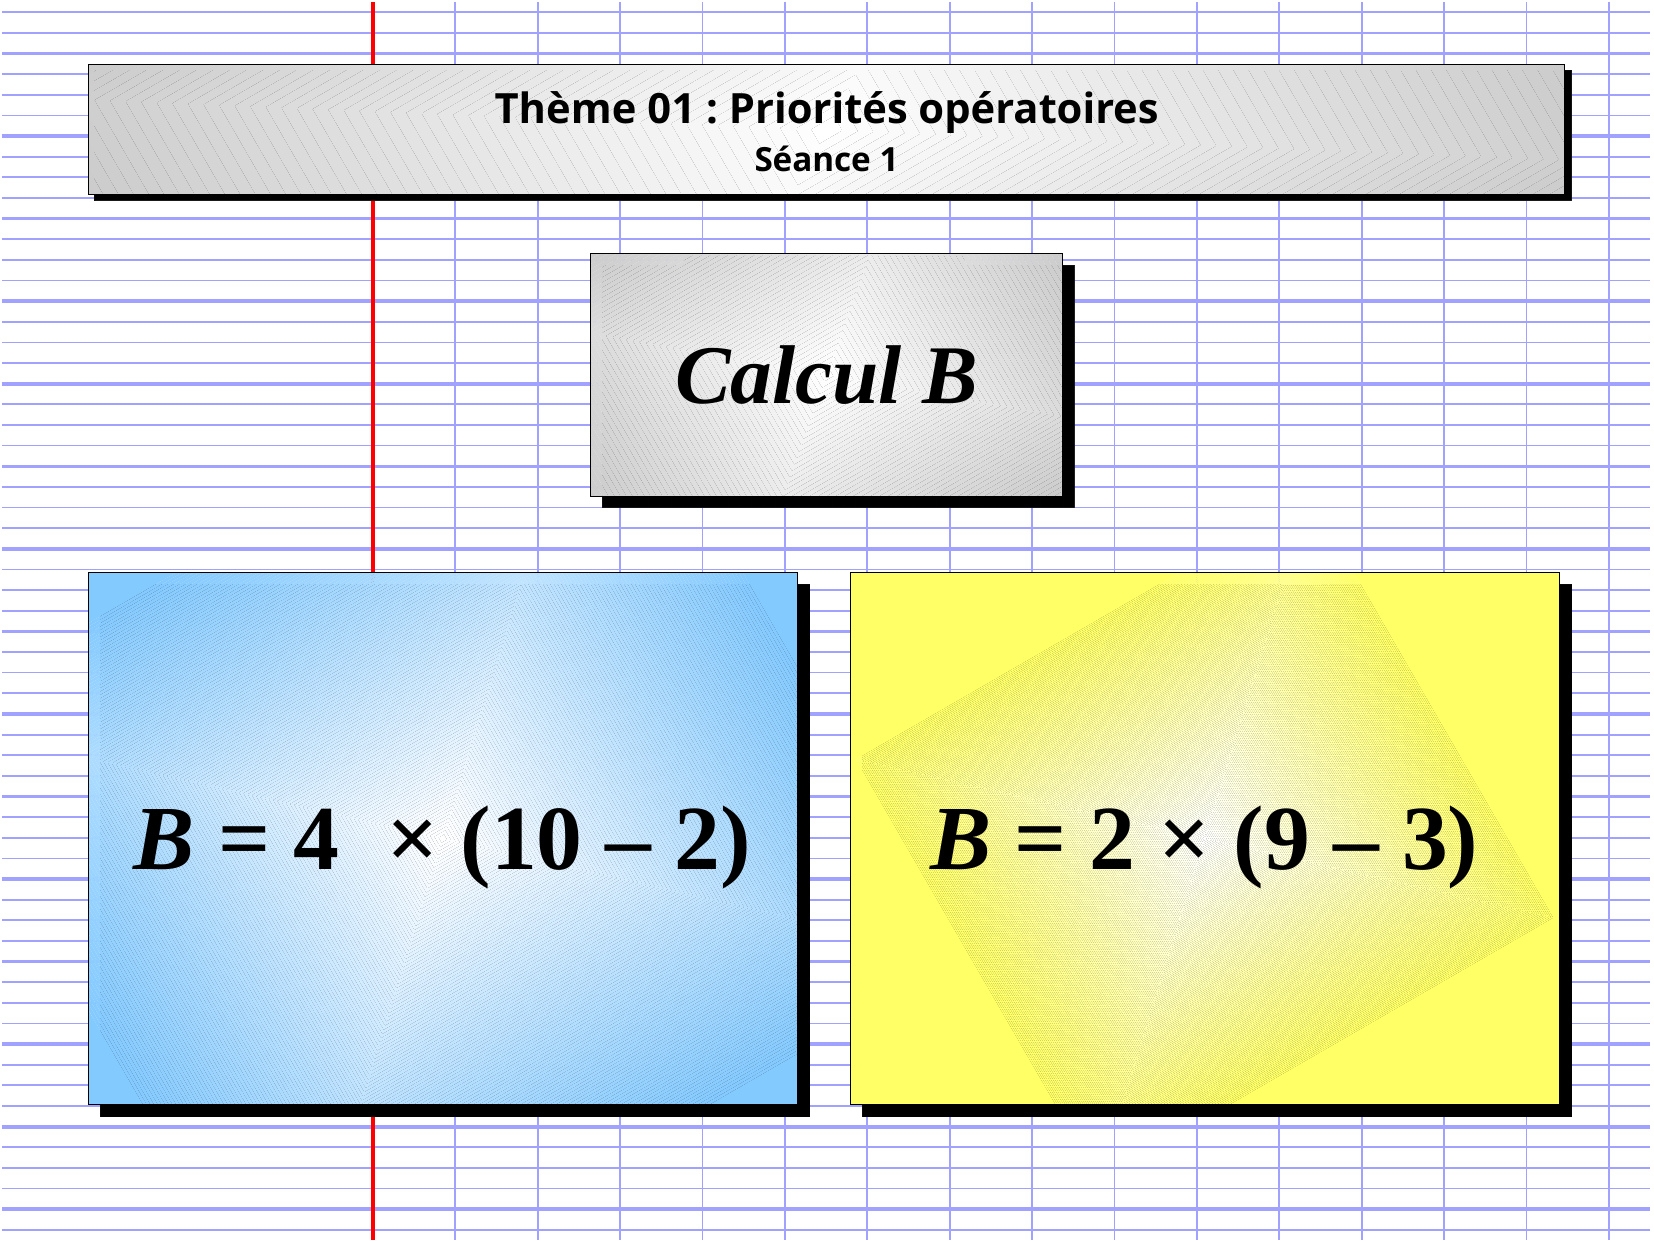

Thème XX : Xxxxxxxxxxxxxxxxxxxxxxxxxxxxxx
Séance x
Thème 1 : Priorités opératoires 1
Séance 1
Thème 1 : Priorités opératoires 1
Séance 2
Thème 1 : Priorités opératoires 1
Séance 3
Thème 1 : Priorités opératoires 1
Séance d'évaluation
Thème 01 : Priorités opératoires
Séance 2
Thème 01 : Priorités opératoires
Séance 1
Calcul B
10
11
12
13
14
15
9
0
1
2
3
4
5
6
7
8
B = 4 × (10 – 2)
B = 2 × (9 – 3)